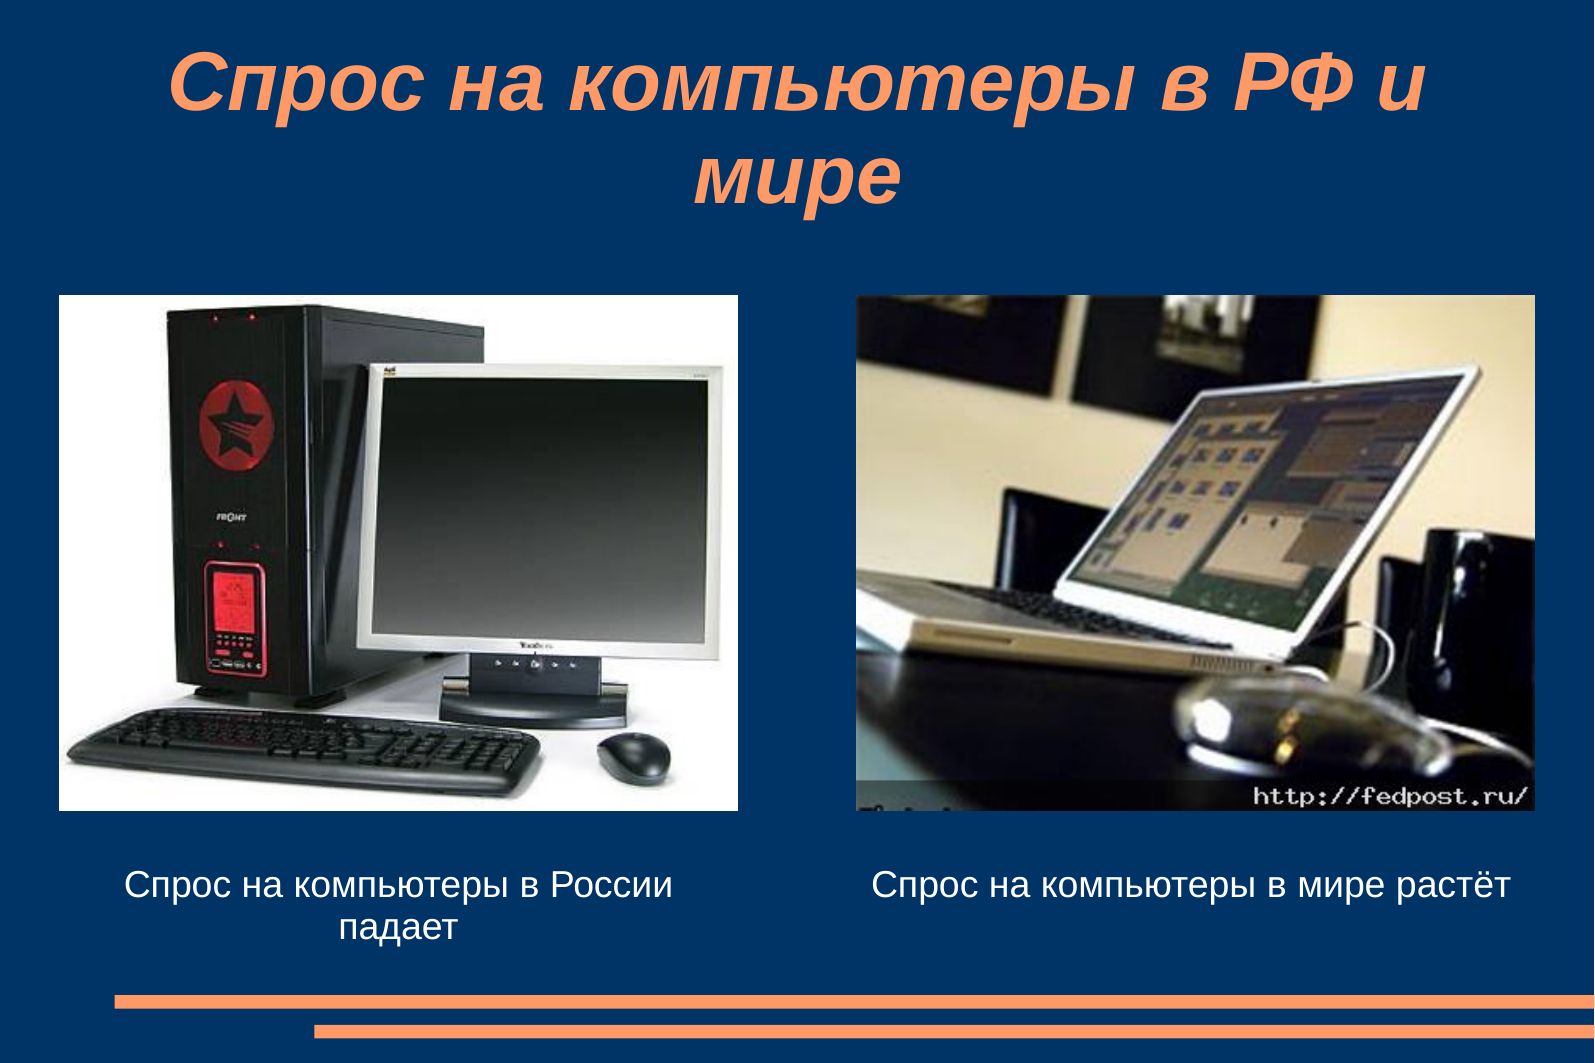

# Спрос на компьютеры в РФ и мире
Спрос на компьютеры в России падает
Спрос на компьютеры в мире растёт